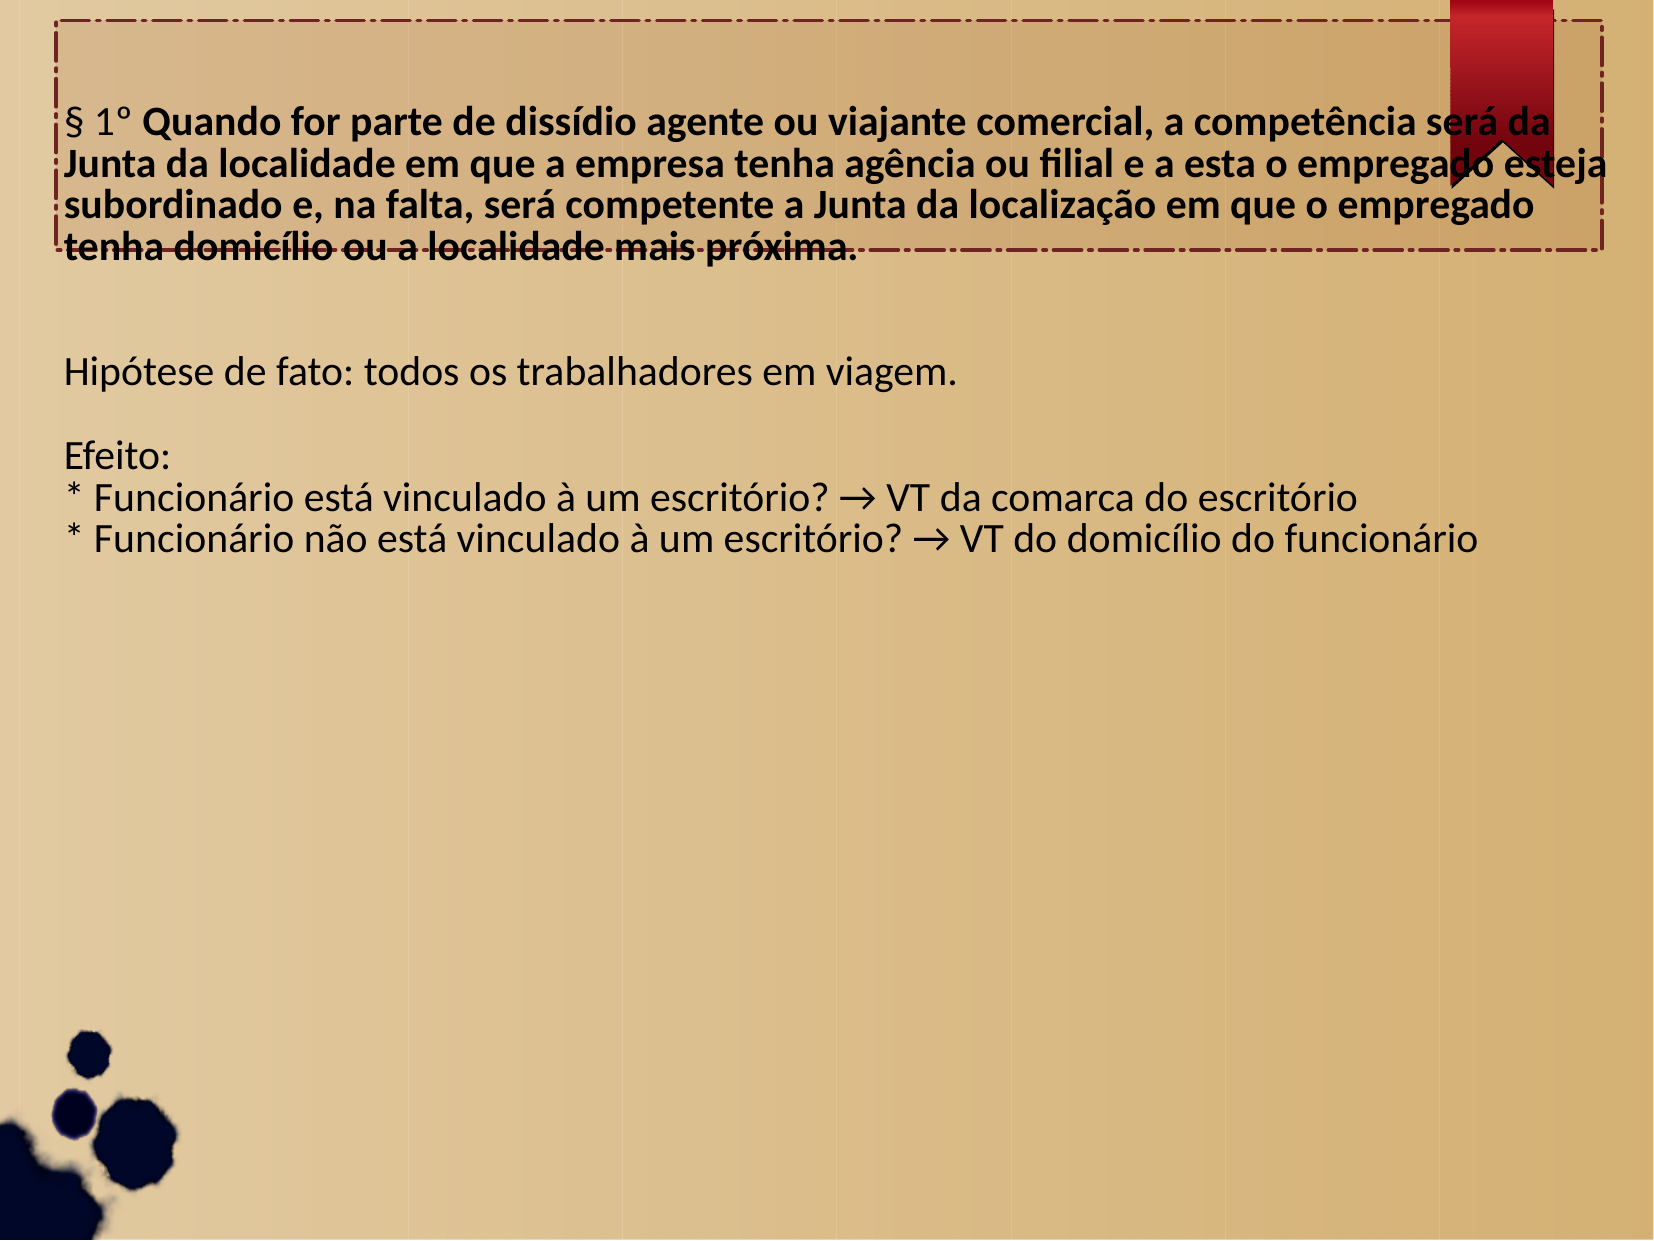

# § 1º Quando for parte de dissídio agente ou viajante comercial, a competência será da Junta da localidade em que a empresa tenha agência ou filial e a esta o empregado esteja subordinado e, na falta, será competente a Junta da localização em que o empregado tenha domicílio ou a localidade mais próxima. Hipótese de fato: todos os trabalhadores em viagem. Efeito: * Funcionário está vinculado à um escritório? → VT da comarca do escritório * Funcionário não está vinculado à um escritório? → VT do domicílio do funcionário